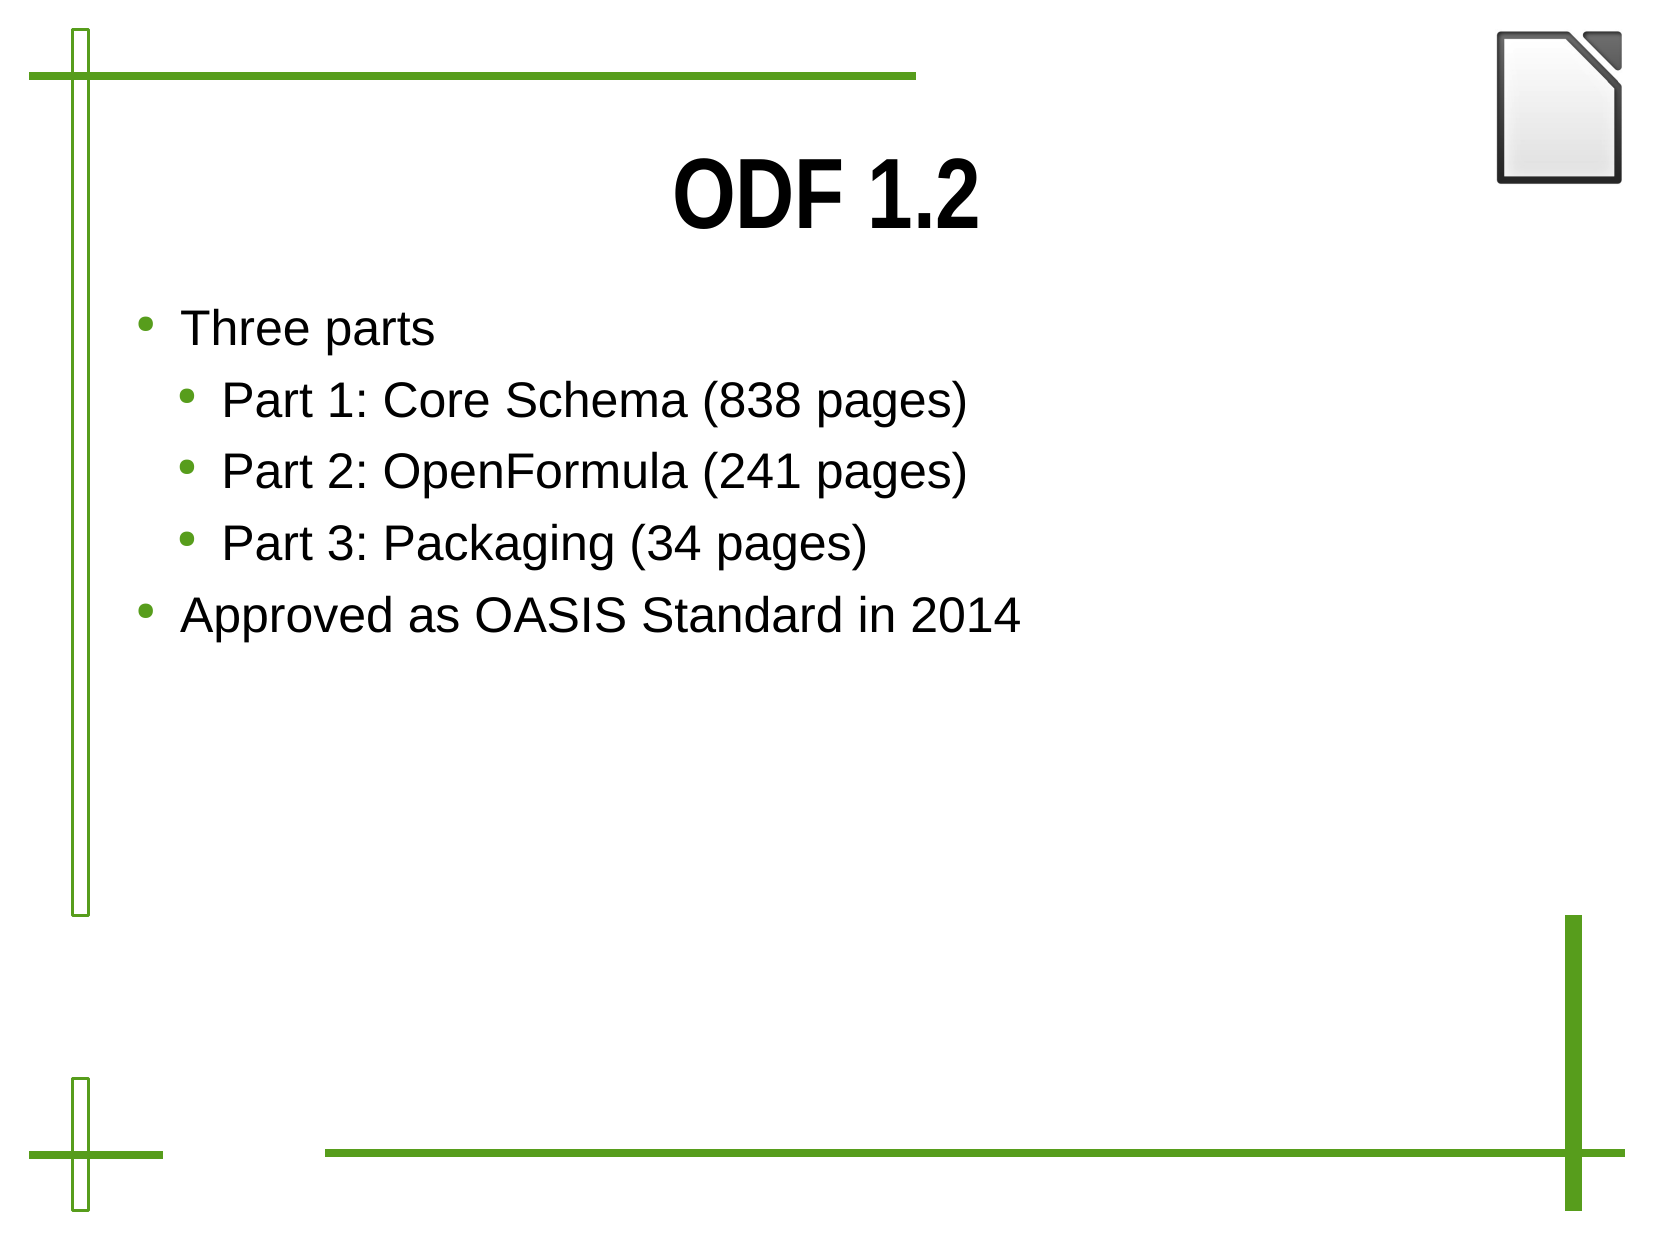

# ODF 1.2
Three parts
Part 1: Core Schema (838 pages)
Part 2: OpenFormula (241 pages)
Part 3: Packaging (34 pages)
Approved as OASIS Standard in 2014